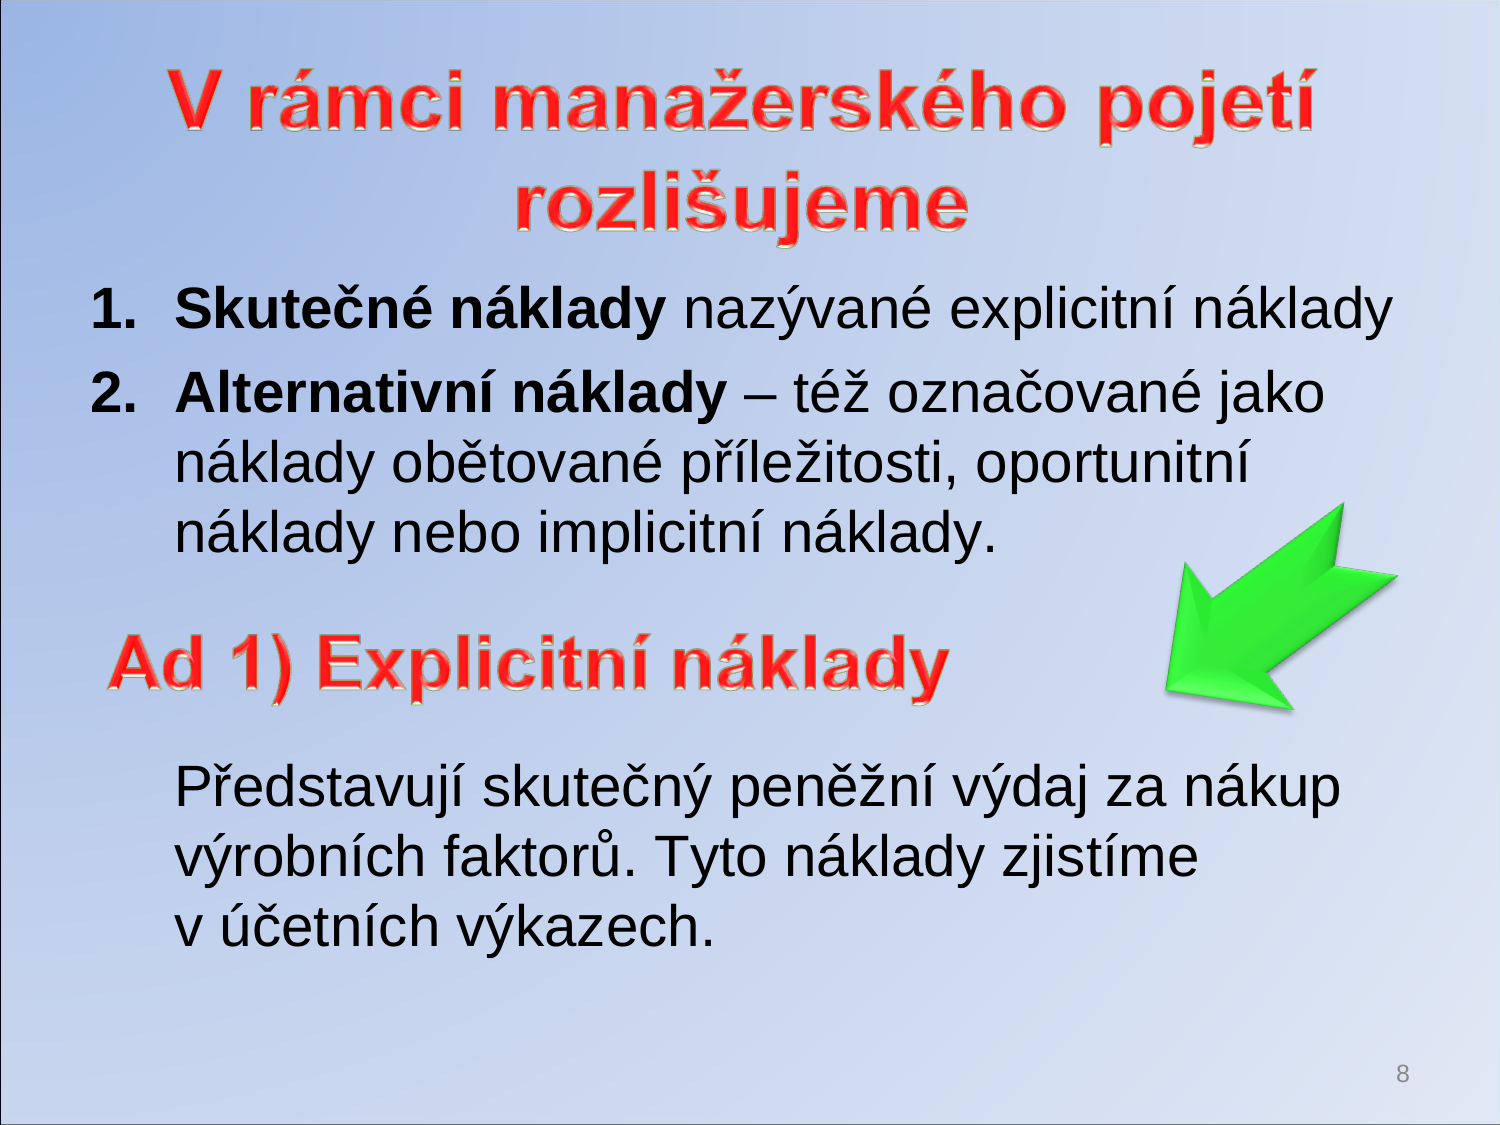

# Skutečné náklady nazývané explicitní náklady
Alternativní náklady ‒ též označované jako náklady obětované příležitosti, oportunitní náklady nebo implicitní náklady.
	Představují skutečný peněžní výdaj za nákup výrobních faktorů. Tyto náklady zjistíme v účetních výkazech.